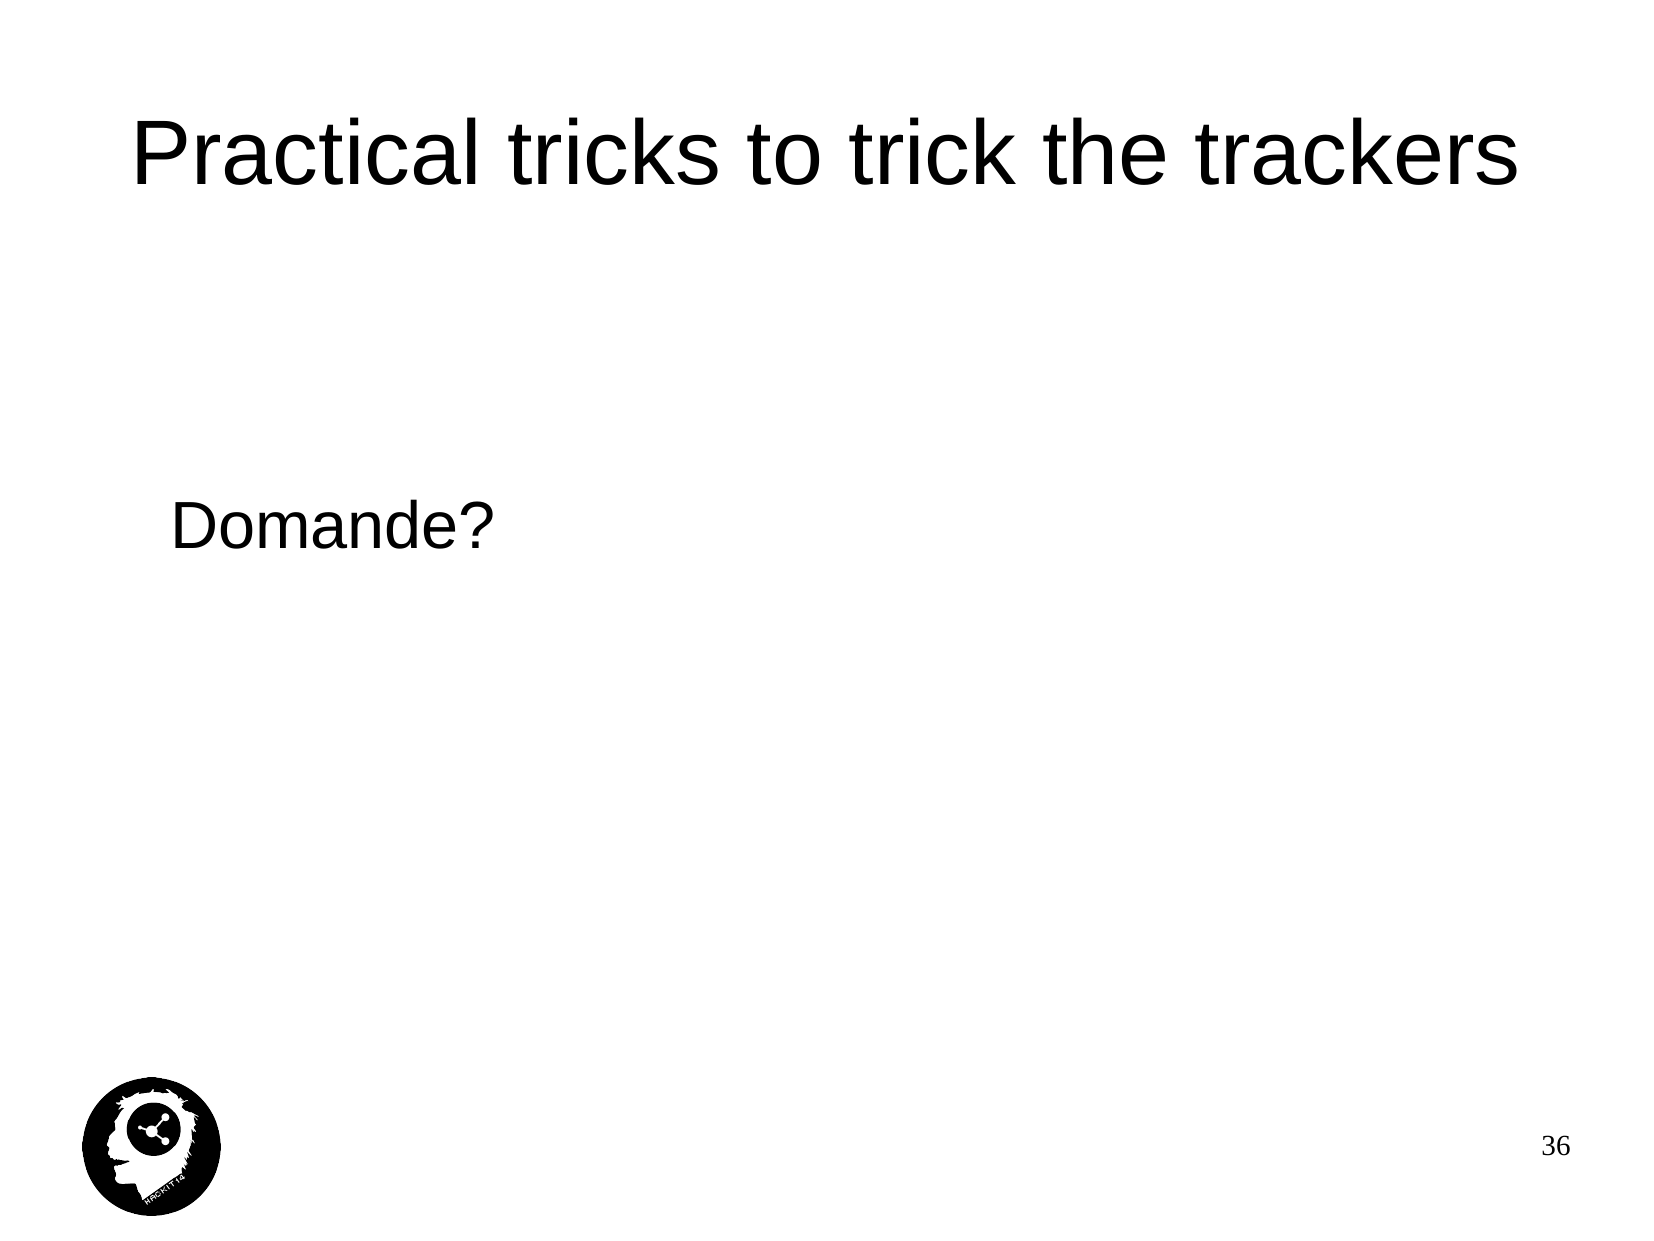

# Practical tricks to trick the trackers
Domande?
36